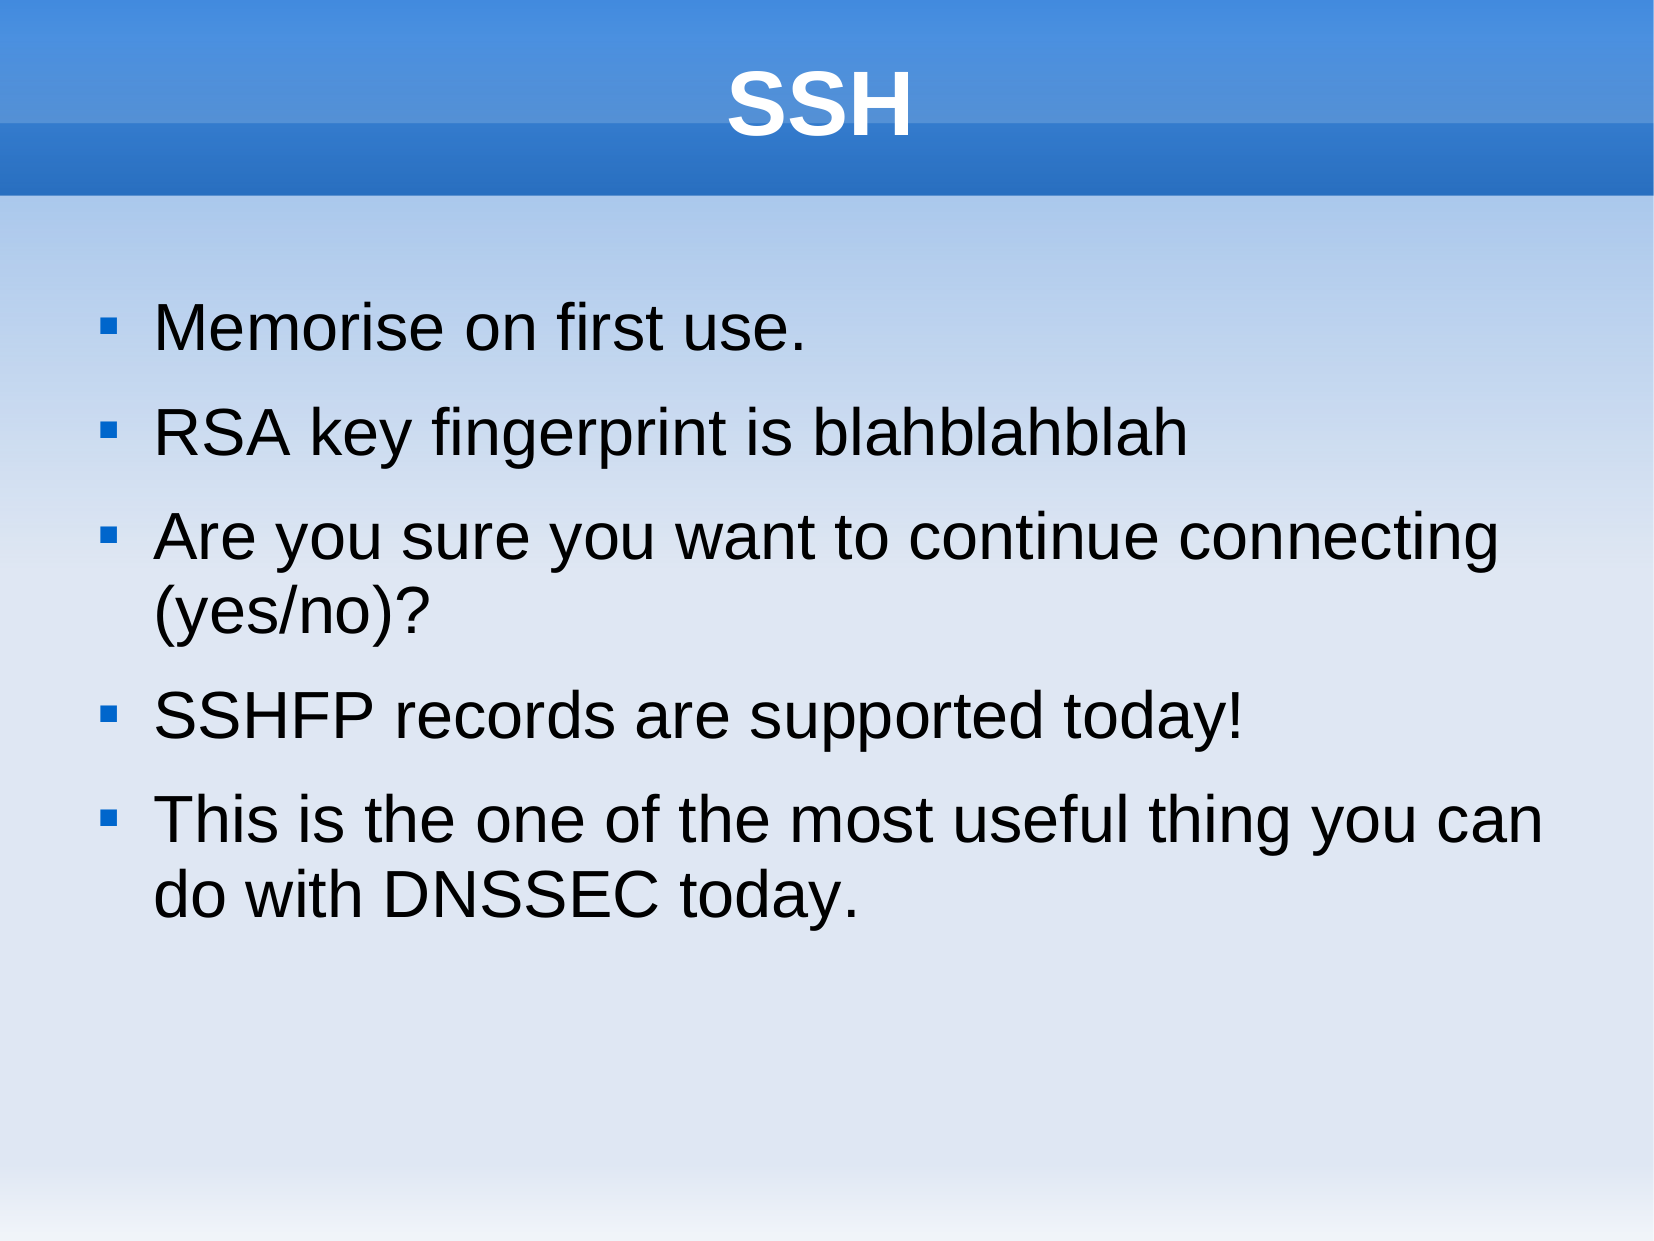

# SSH
Memorise on first use.
RSA key fingerprint is blahblahblah
Are you sure you want to continue connecting (yes/no)?
SSHFP records are supported today!
This is the one of the most useful thing you can do with DNSSEC today.